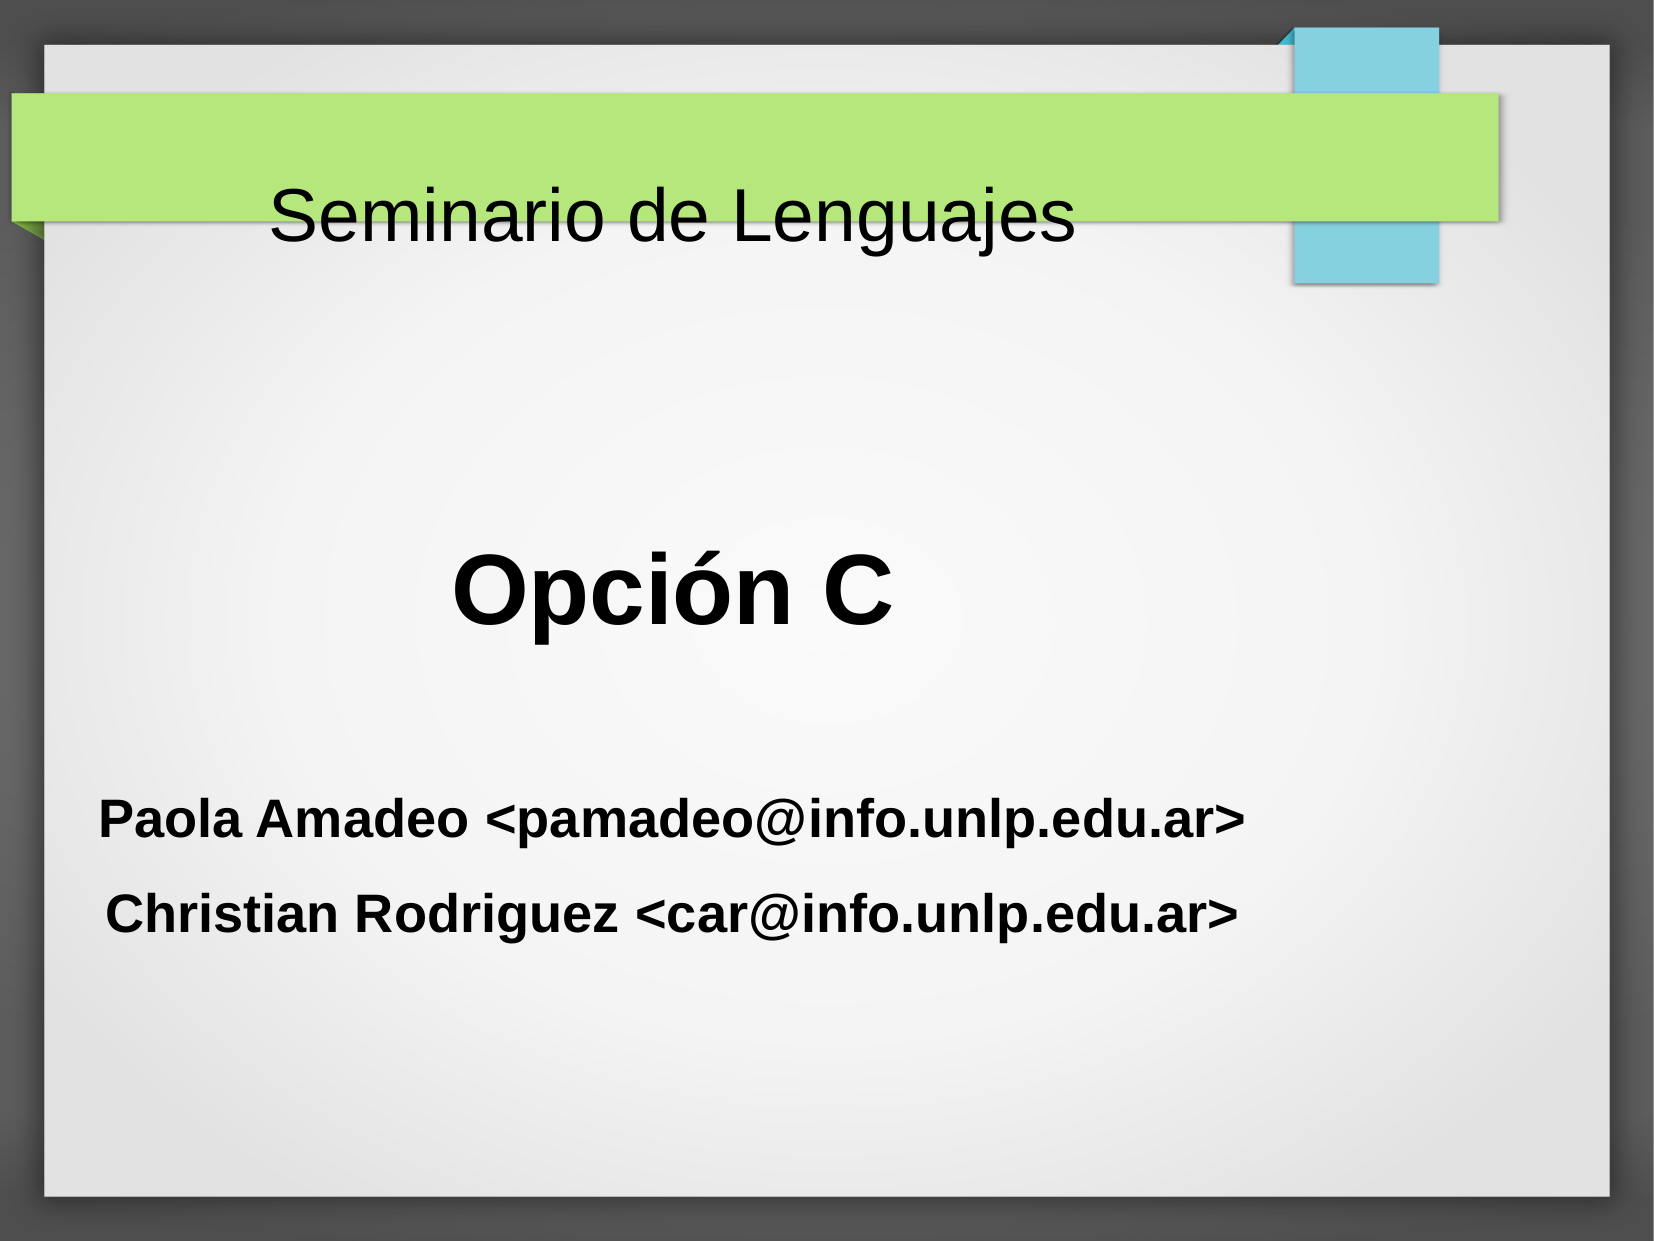

# Seminario de Lenguajes
Opción C
Paola Amadeo <pamadeo@info.unlp.edu.ar>
Christian Rodriguez <car@info.unlp.edu.ar>